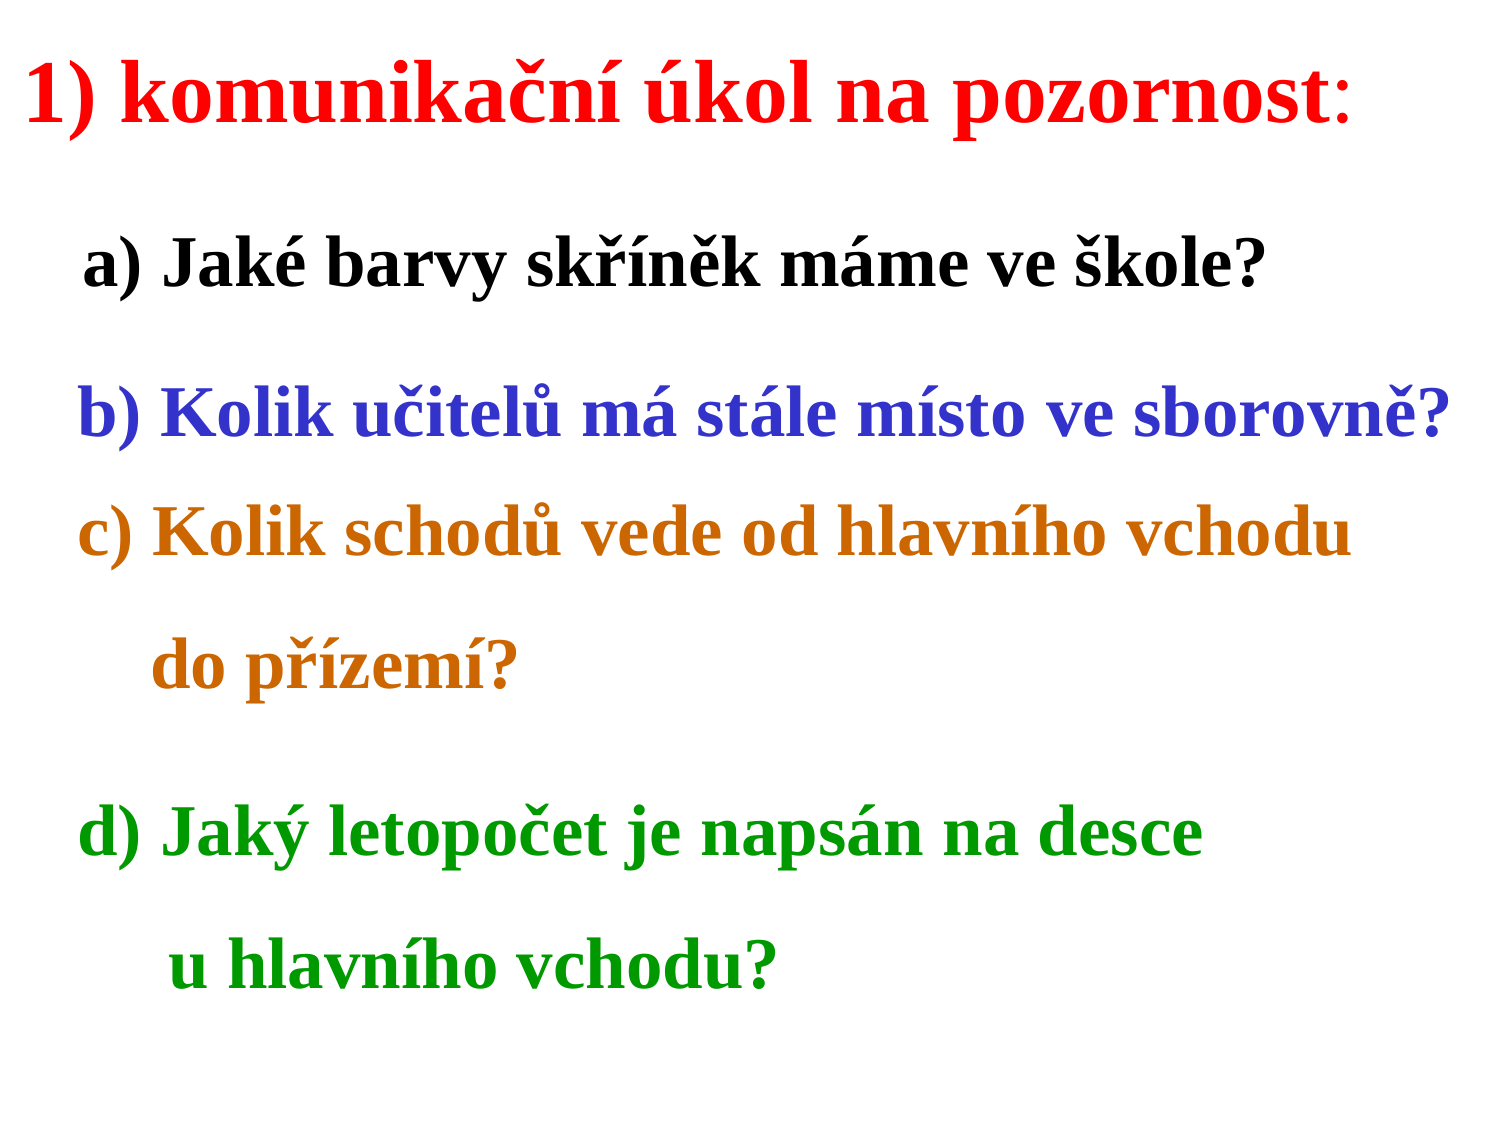

1) komunikační úkol na pozornost:
 a) Jaké barvy skříněk máme ve škole?
b) Kolik učitelů má stále místo ve sborovně?
c) Kolik schodů vede od hlavního vchodu
 do přízemí?
d) Jaký letopočet je napsán na desce
 u hlavního vchodu?